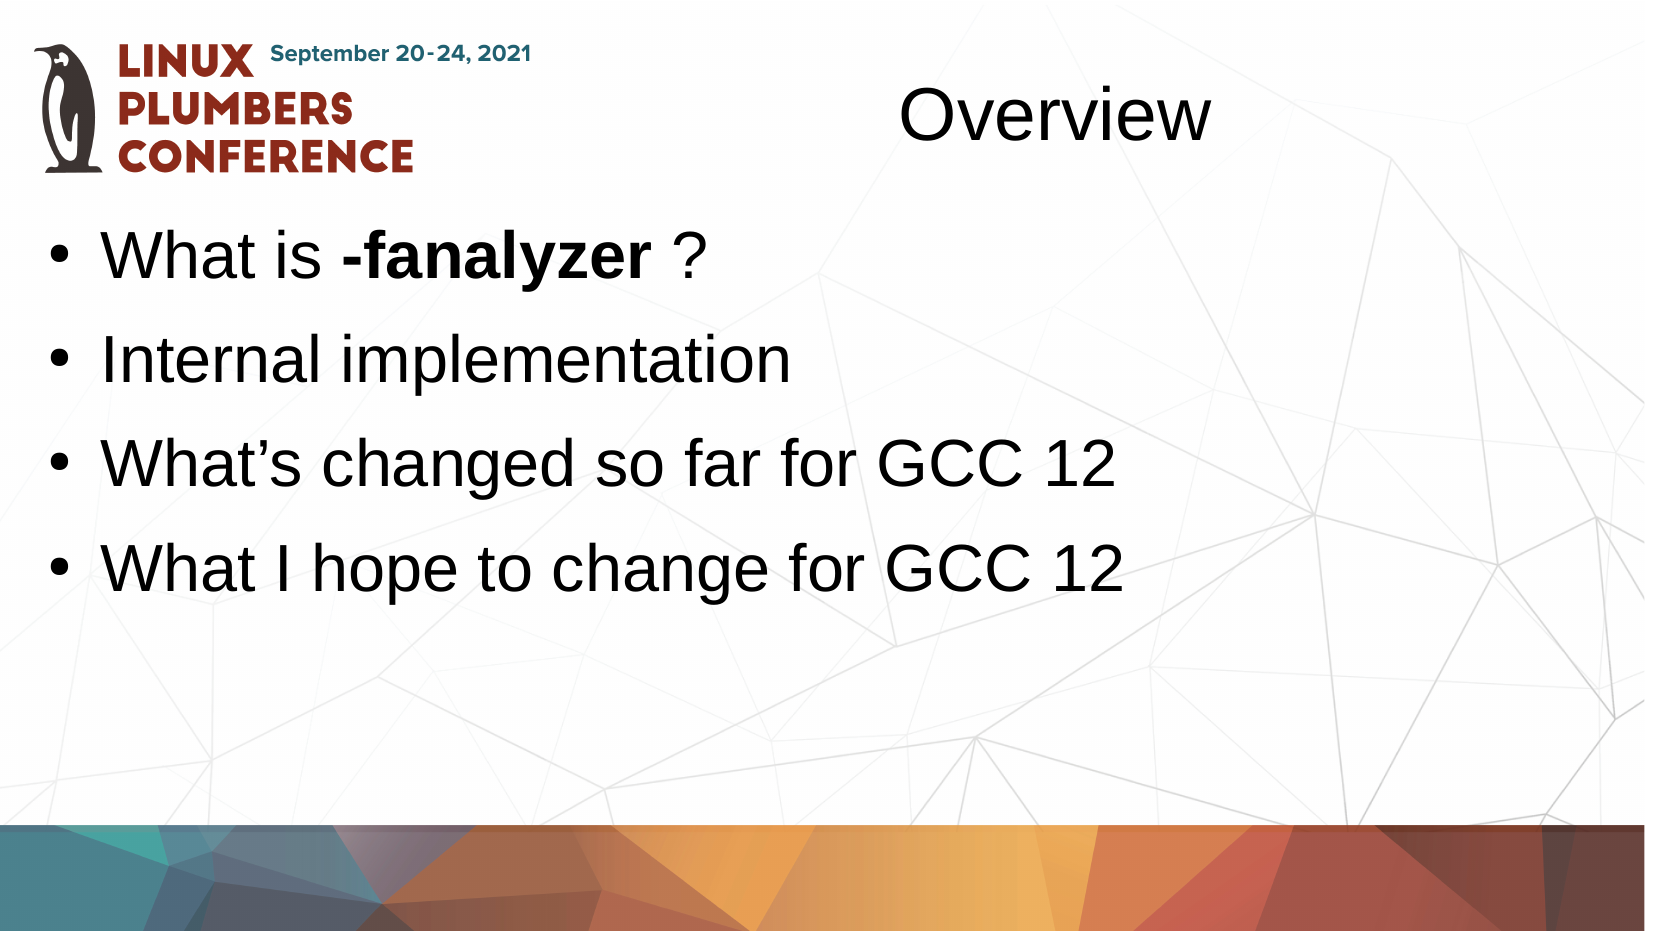

# Overview
What is -fanalyzer ?
Internal implementation
What’s changed so far for GCC 12
What I hope to change for GCC 12